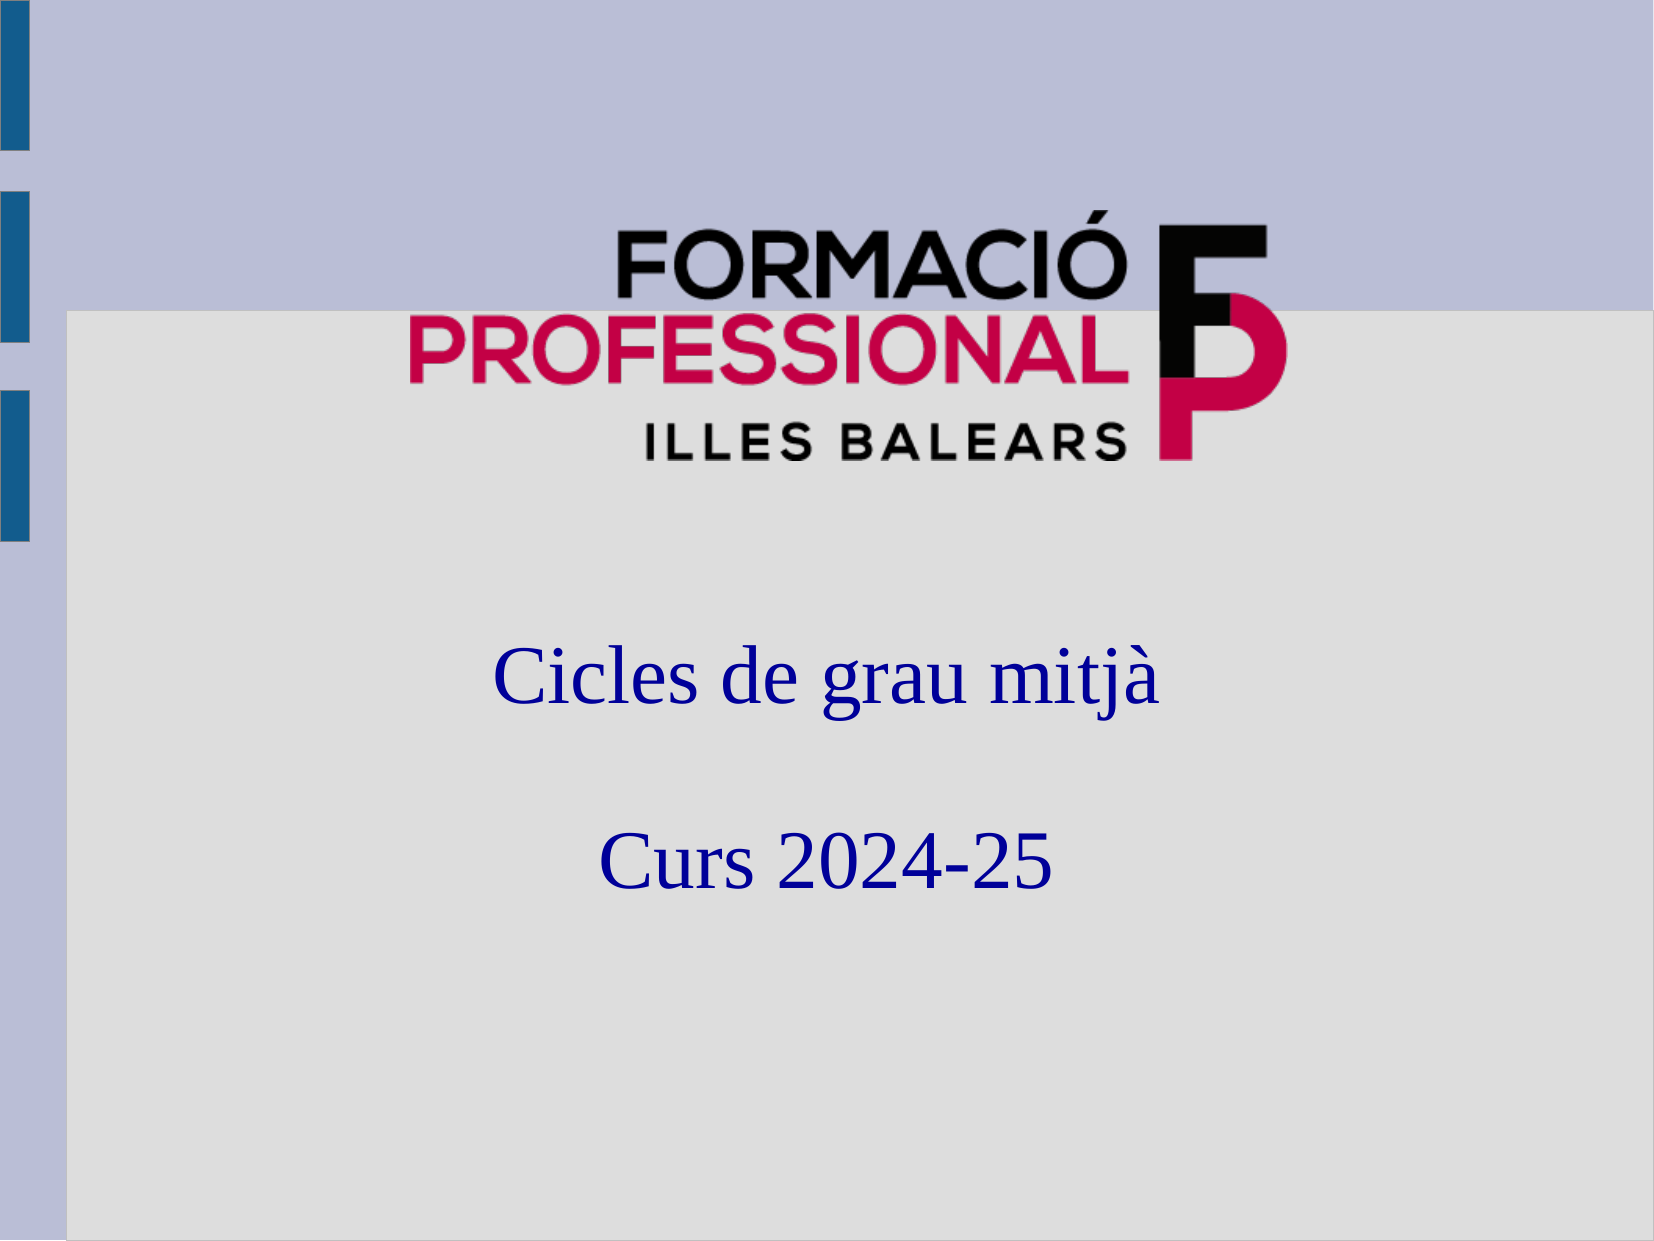

# Cicles de grau mitjà
Curs 2024-25